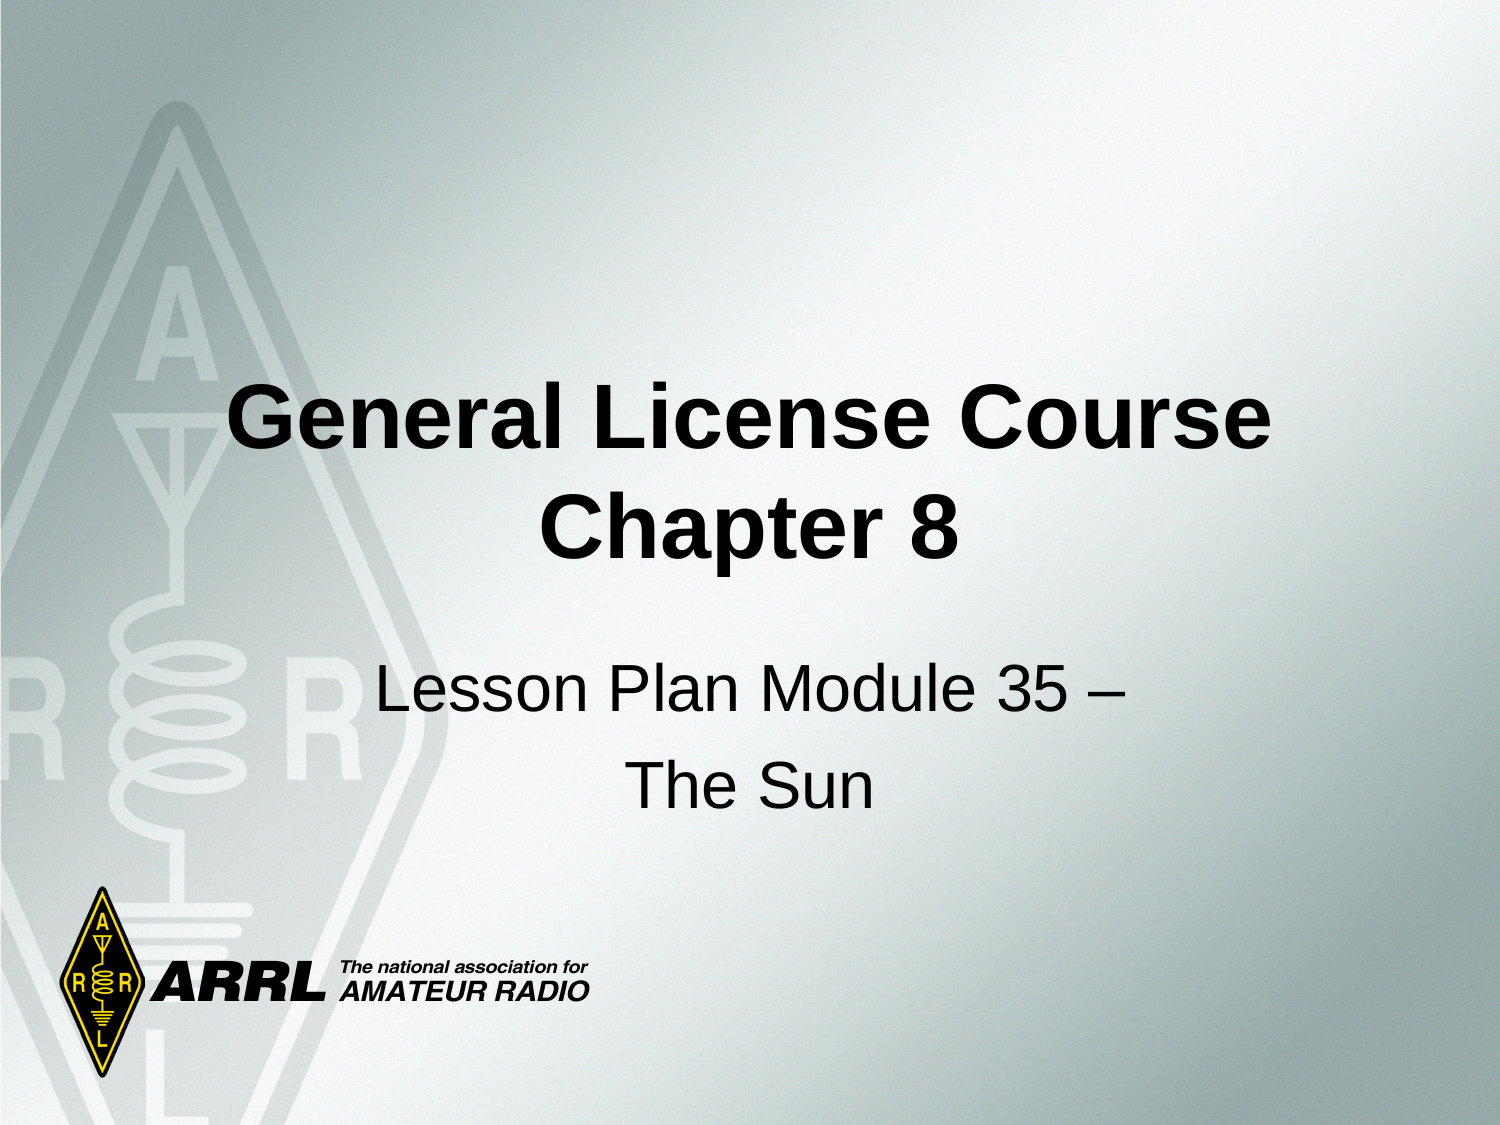

# General License Course Chapter 8
Lesson Plan Module 35 –
The Sun